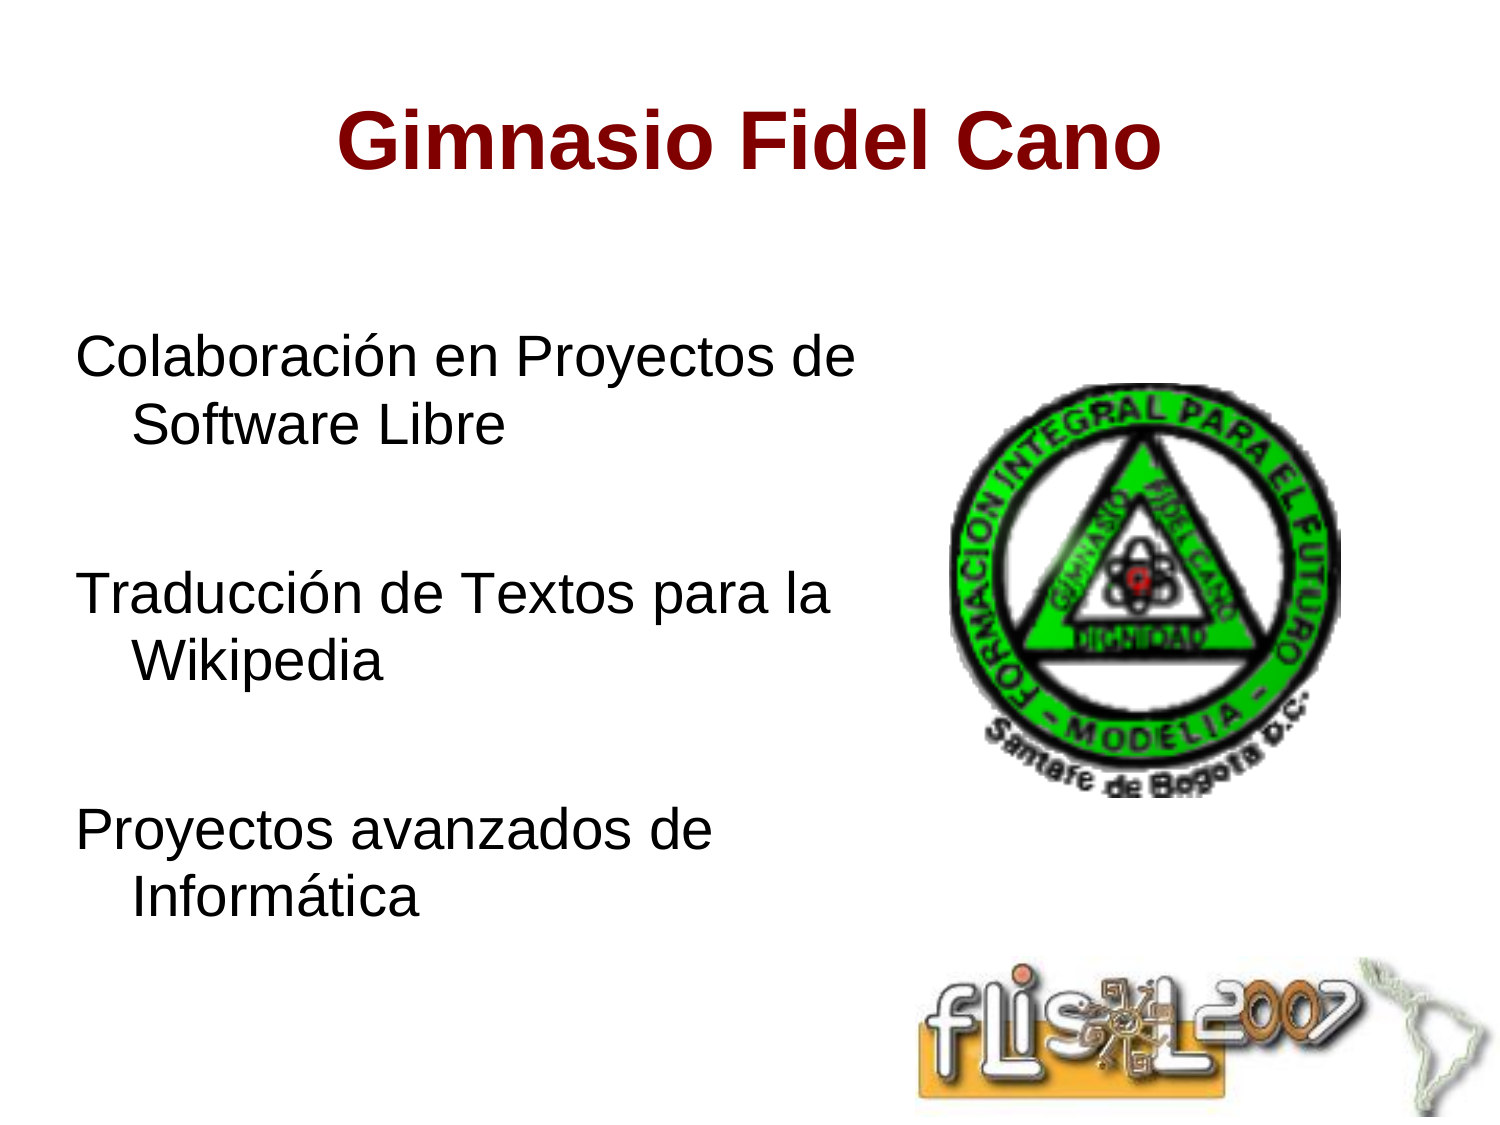

# Gimnasio Fidel Cano
Colaboración en Proyectos de Software Libre
Traducción de Textos para la Wikipedia
Proyectos avanzados de Informática